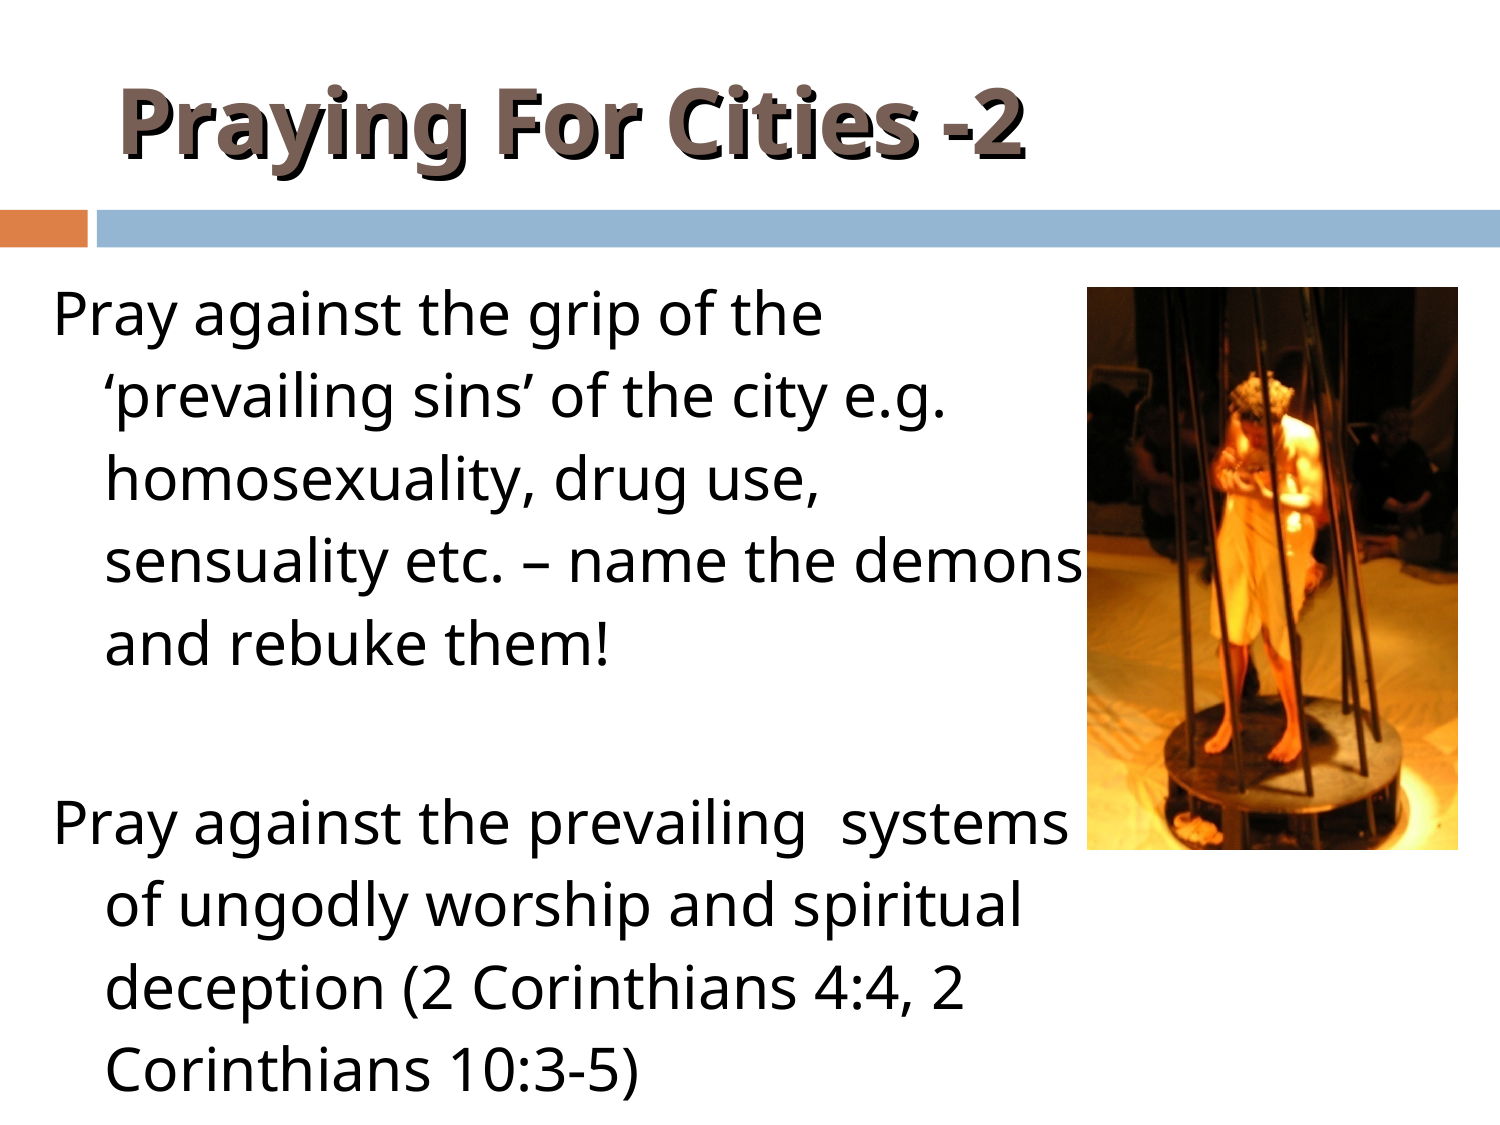

# Praying For Cities -2
Pray against the grip of the ‘prevailing sins’ of the city e.g. homosexuality, drug use, sensuality etc. – name the demons and rebuke them!
Pray against the prevailing systems of ungodly worship and spiritual deception (2 Corinthians 4:4, 2 Corinthians 10:3-5)